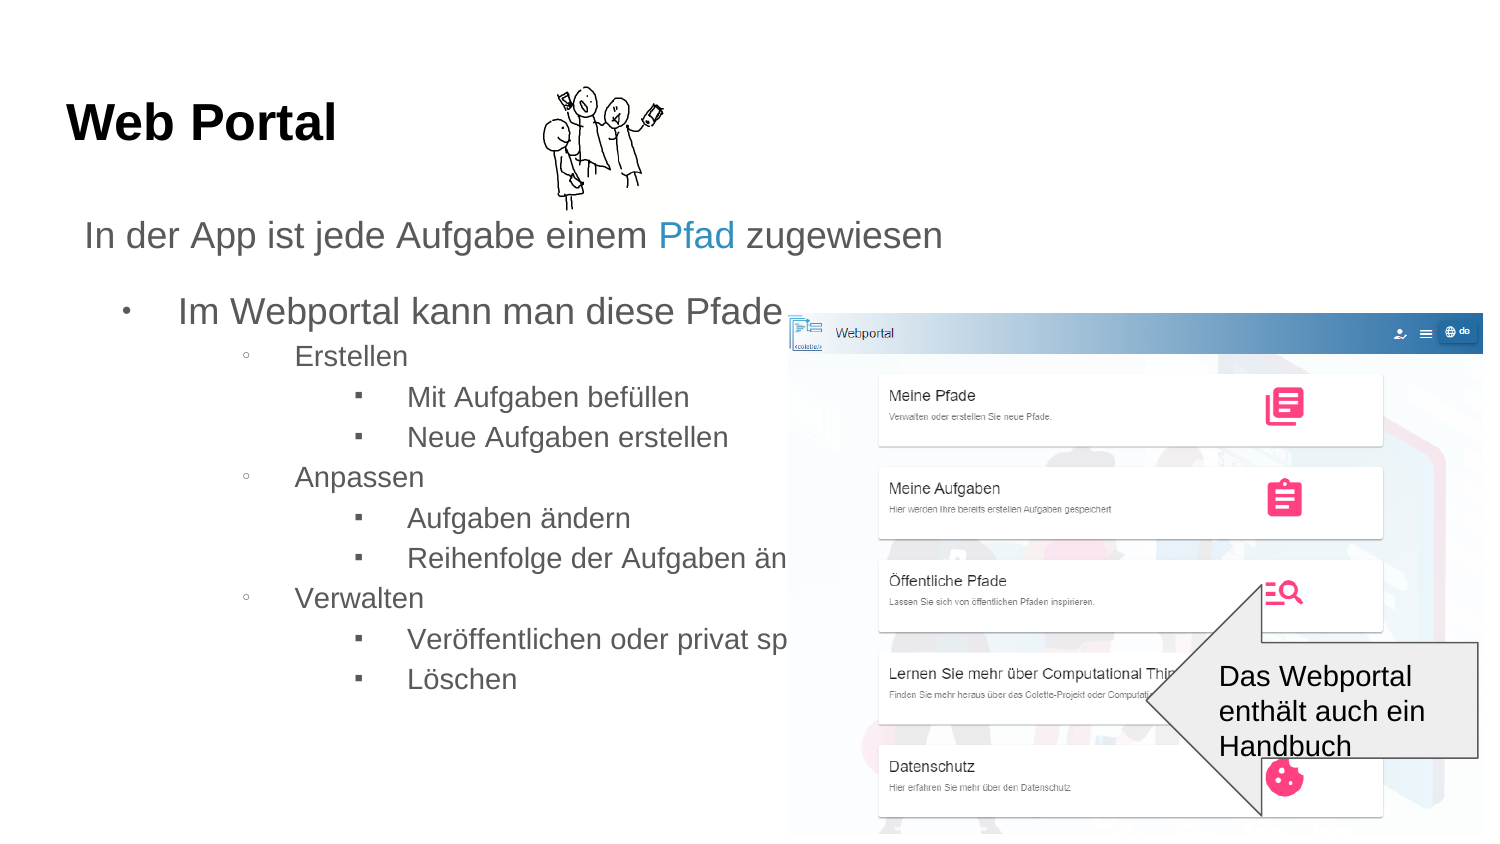

# Web Portal
In der App ist jede Aufgabe einem Pfad zugewiesen
Im Webportal kann man diese Pfade
Erstellen
Mit Aufgaben befüllen
Neue Aufgaben erstellen
Anpassen
Aufgaben ändern
Reihenfolge der Aufgaben ändern
Verwalten
Veröffentlichen oder privat speichern
Löschen
Das Webportal enthält auch ein Handbuch